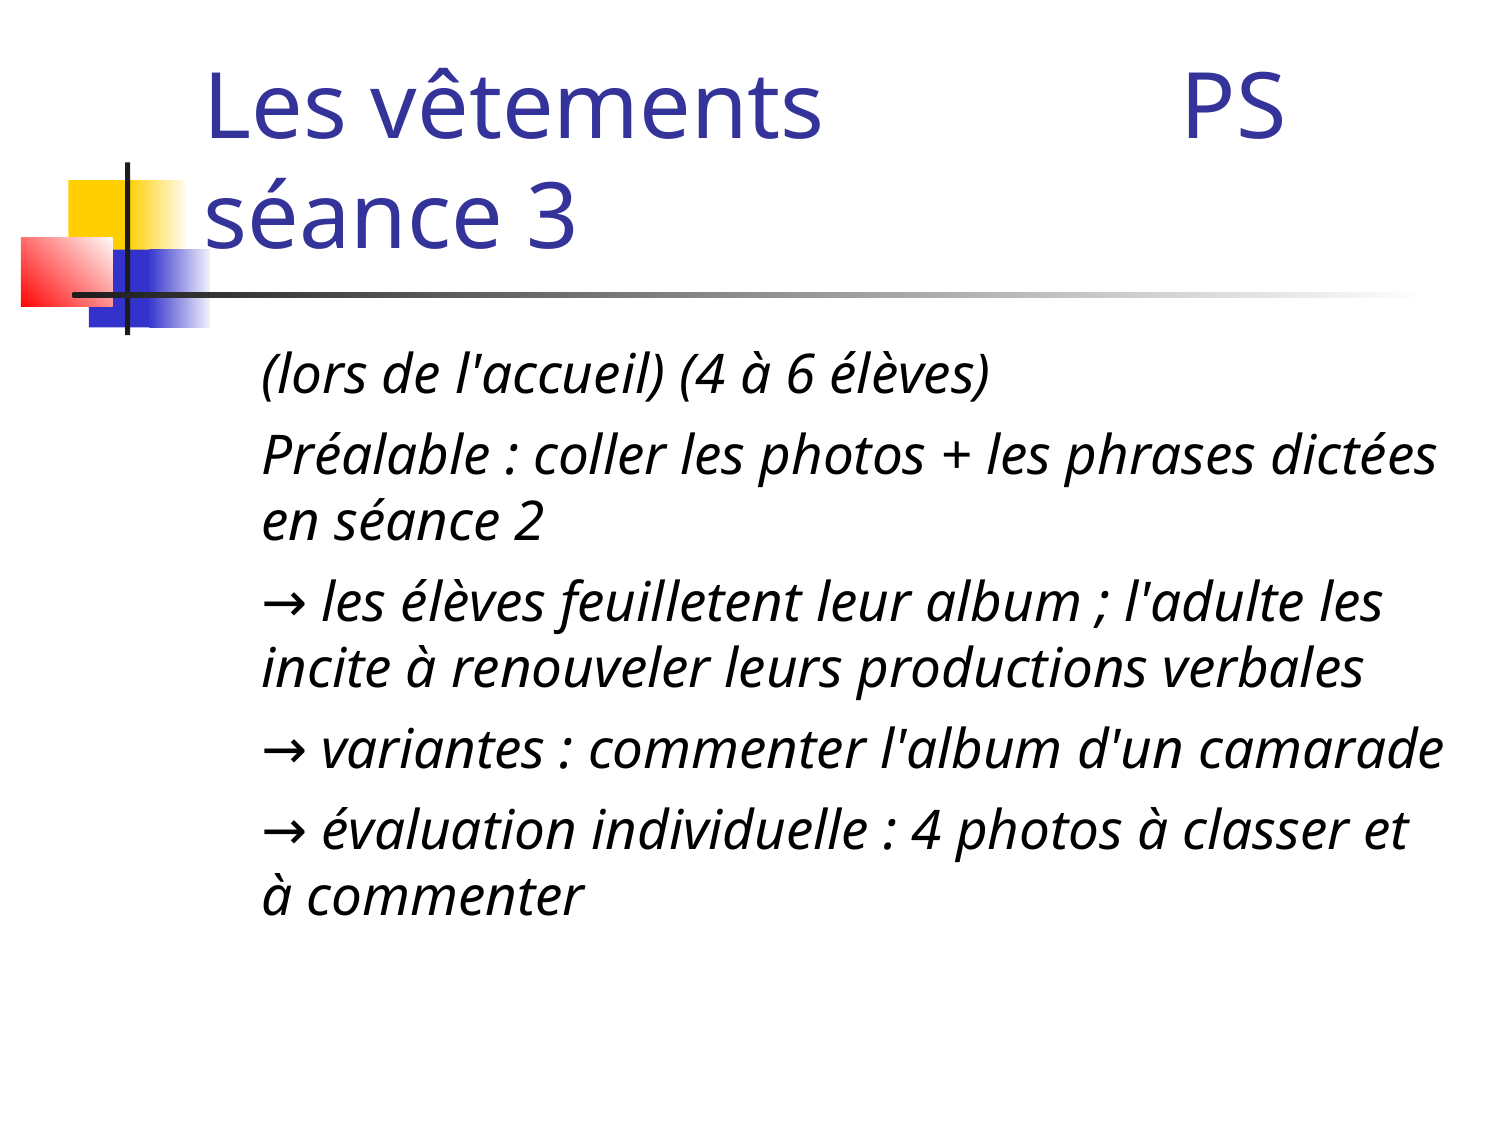

# Les vêtements PS séance 3
(lors de l'accueil) (4 à 6 élèves)
Préalable : coller les photos + les phrases dictées en séance 2
→ les élèves feuilletent leur album ; l'adulte les incite à renouveler leurs productions verbales
→ variantes : commenter l'album d'un camarade
→ évaluation individuelle : 4 photos à classer et à commenter